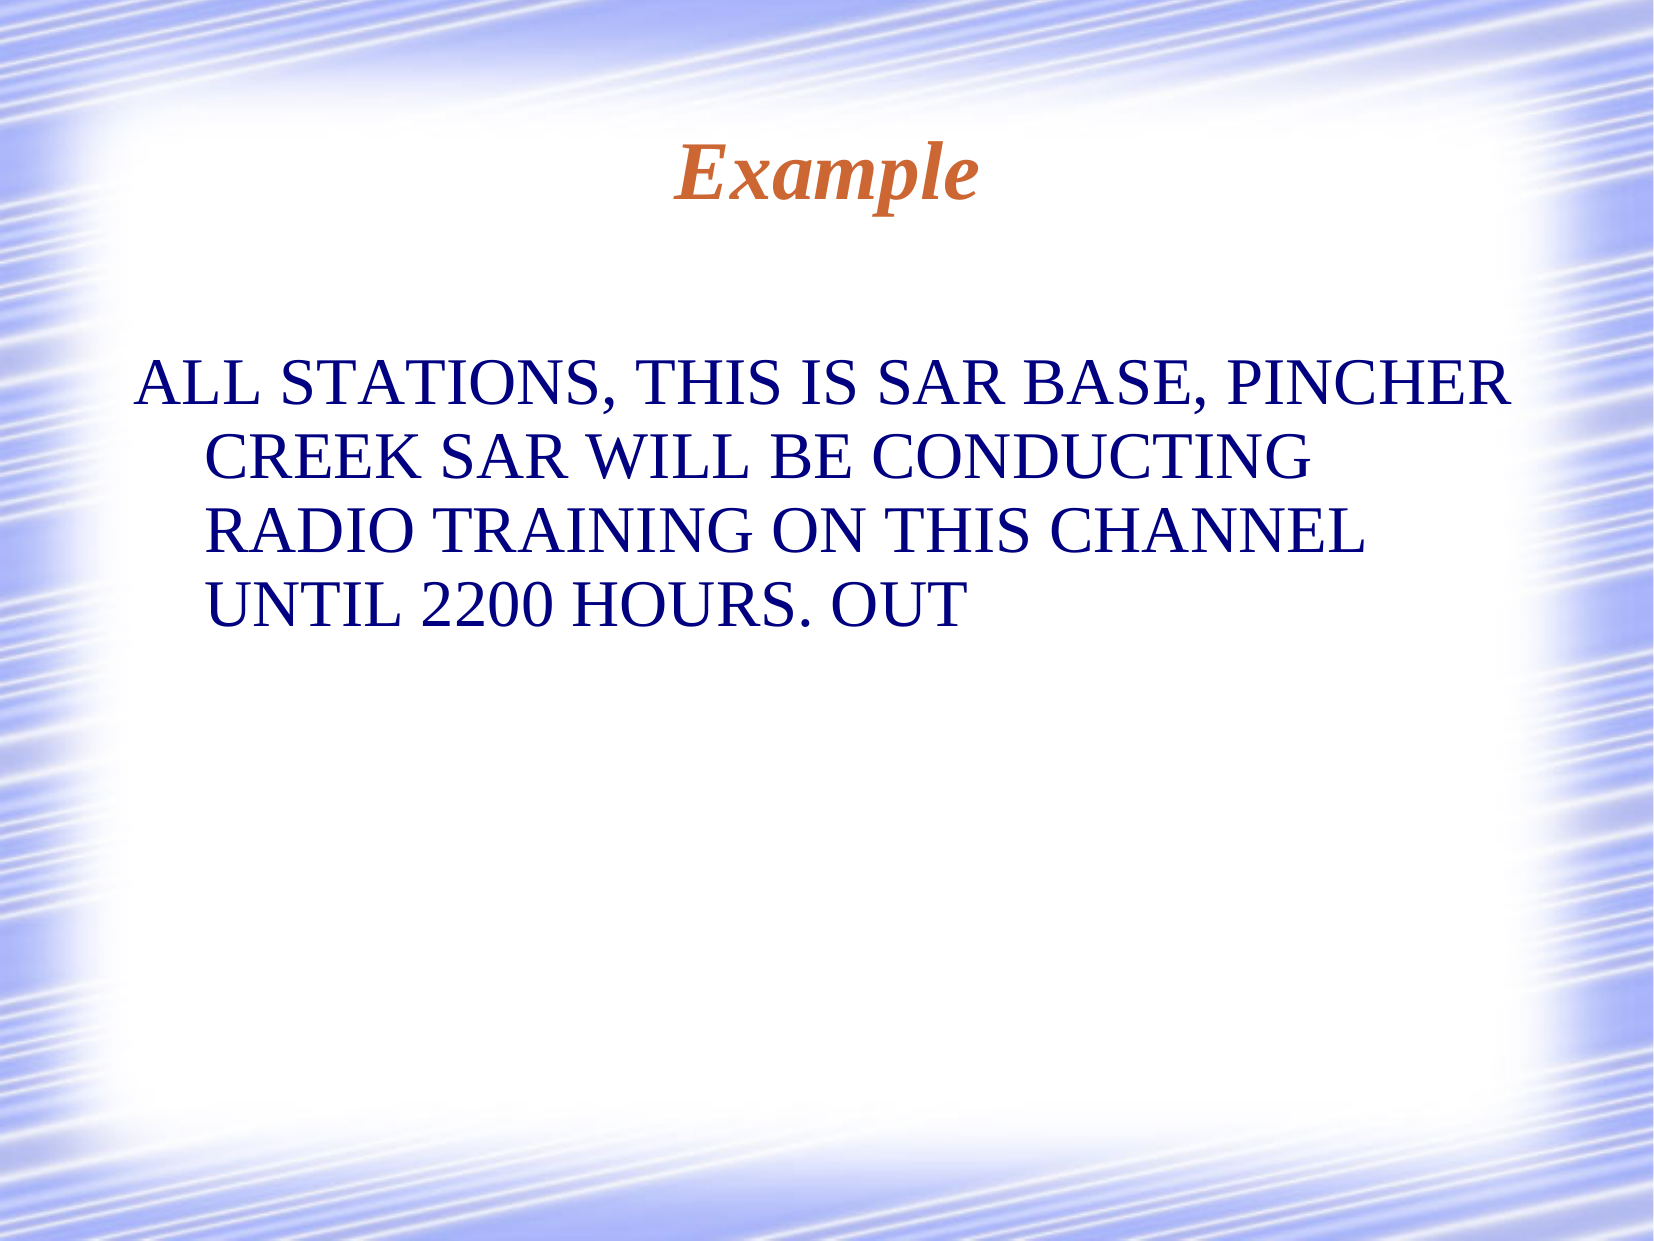

# Example
ALL STATIONS, THIS IS SAR BASE, PINCHER CREEK SAR WILL BE CONDUCTING RADIO TRAINING ON THIS CHANNEL UNTIL 2200 HOURS. OUT